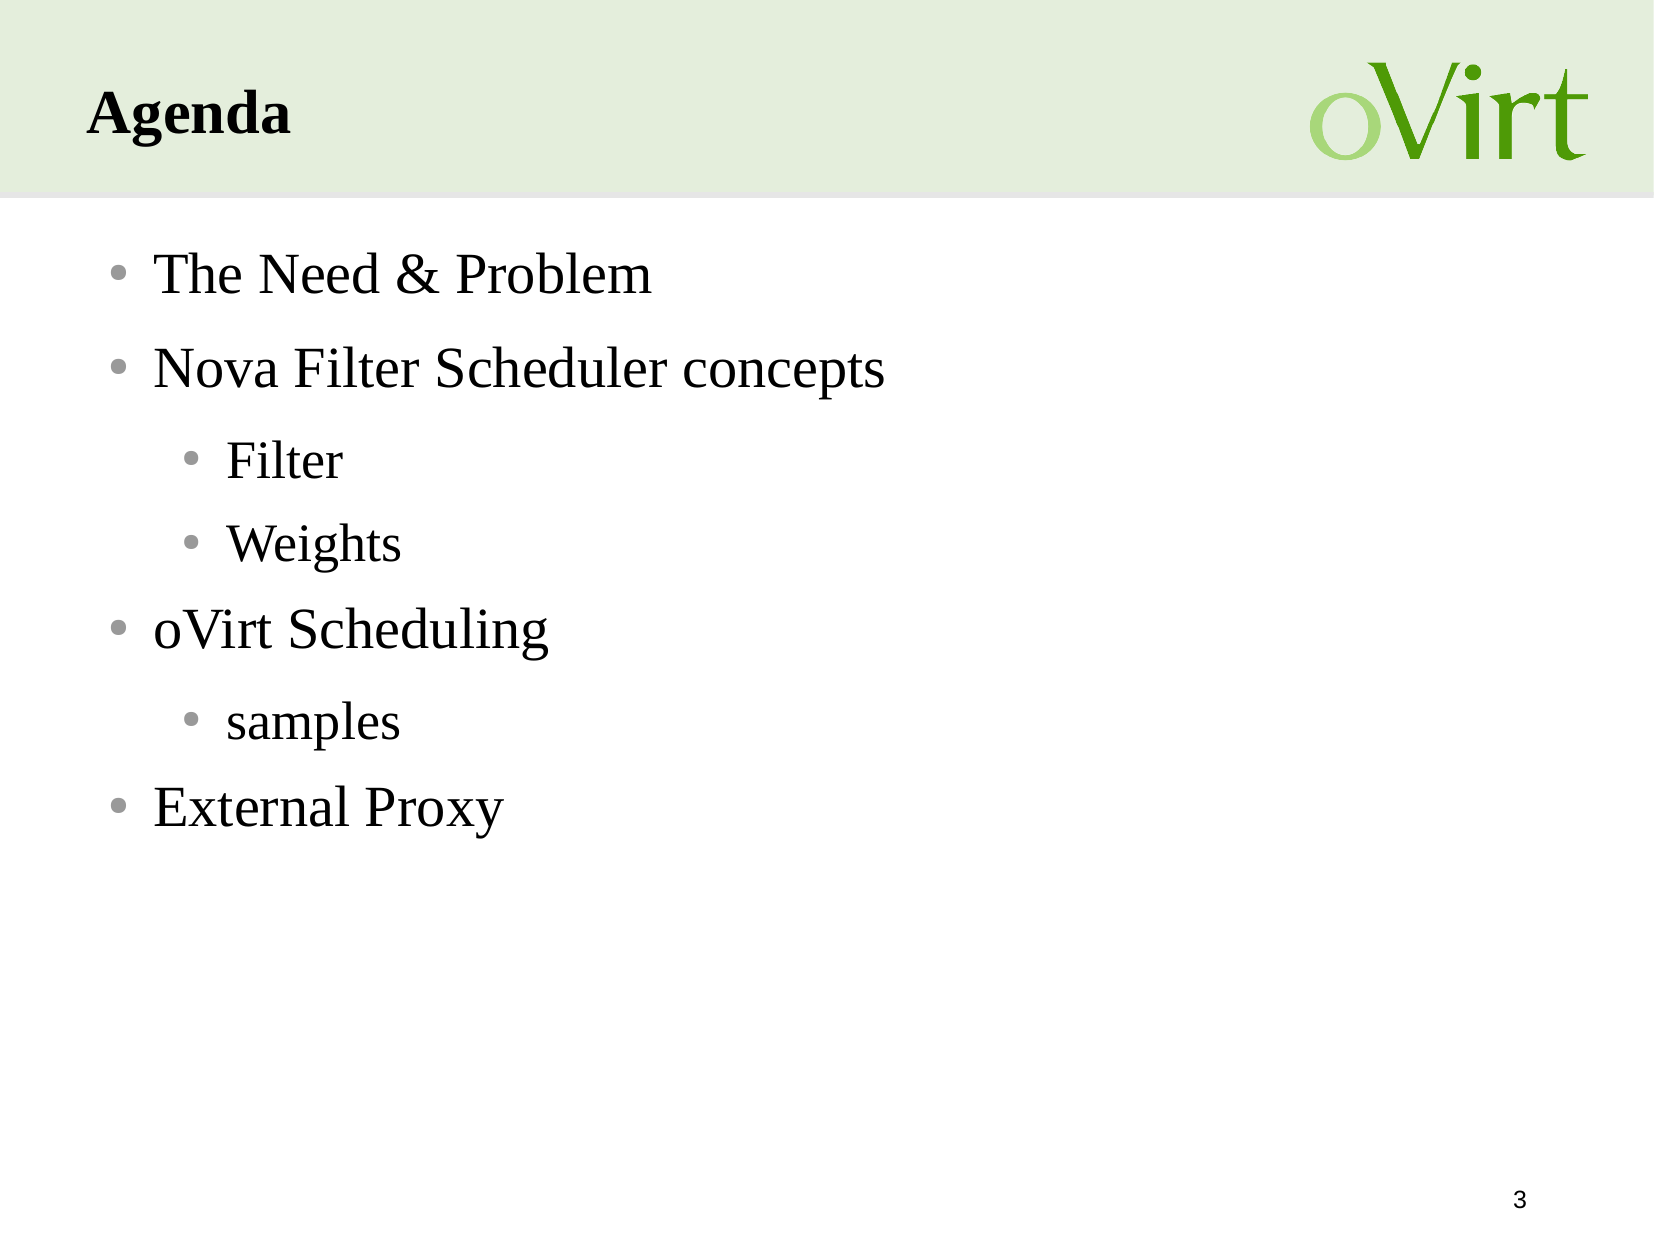

# Agenda
The Need & Problem
Nova Filter Scheduler concepts
Filter
Weights
oVirt Scheduling
samples
External Proxy